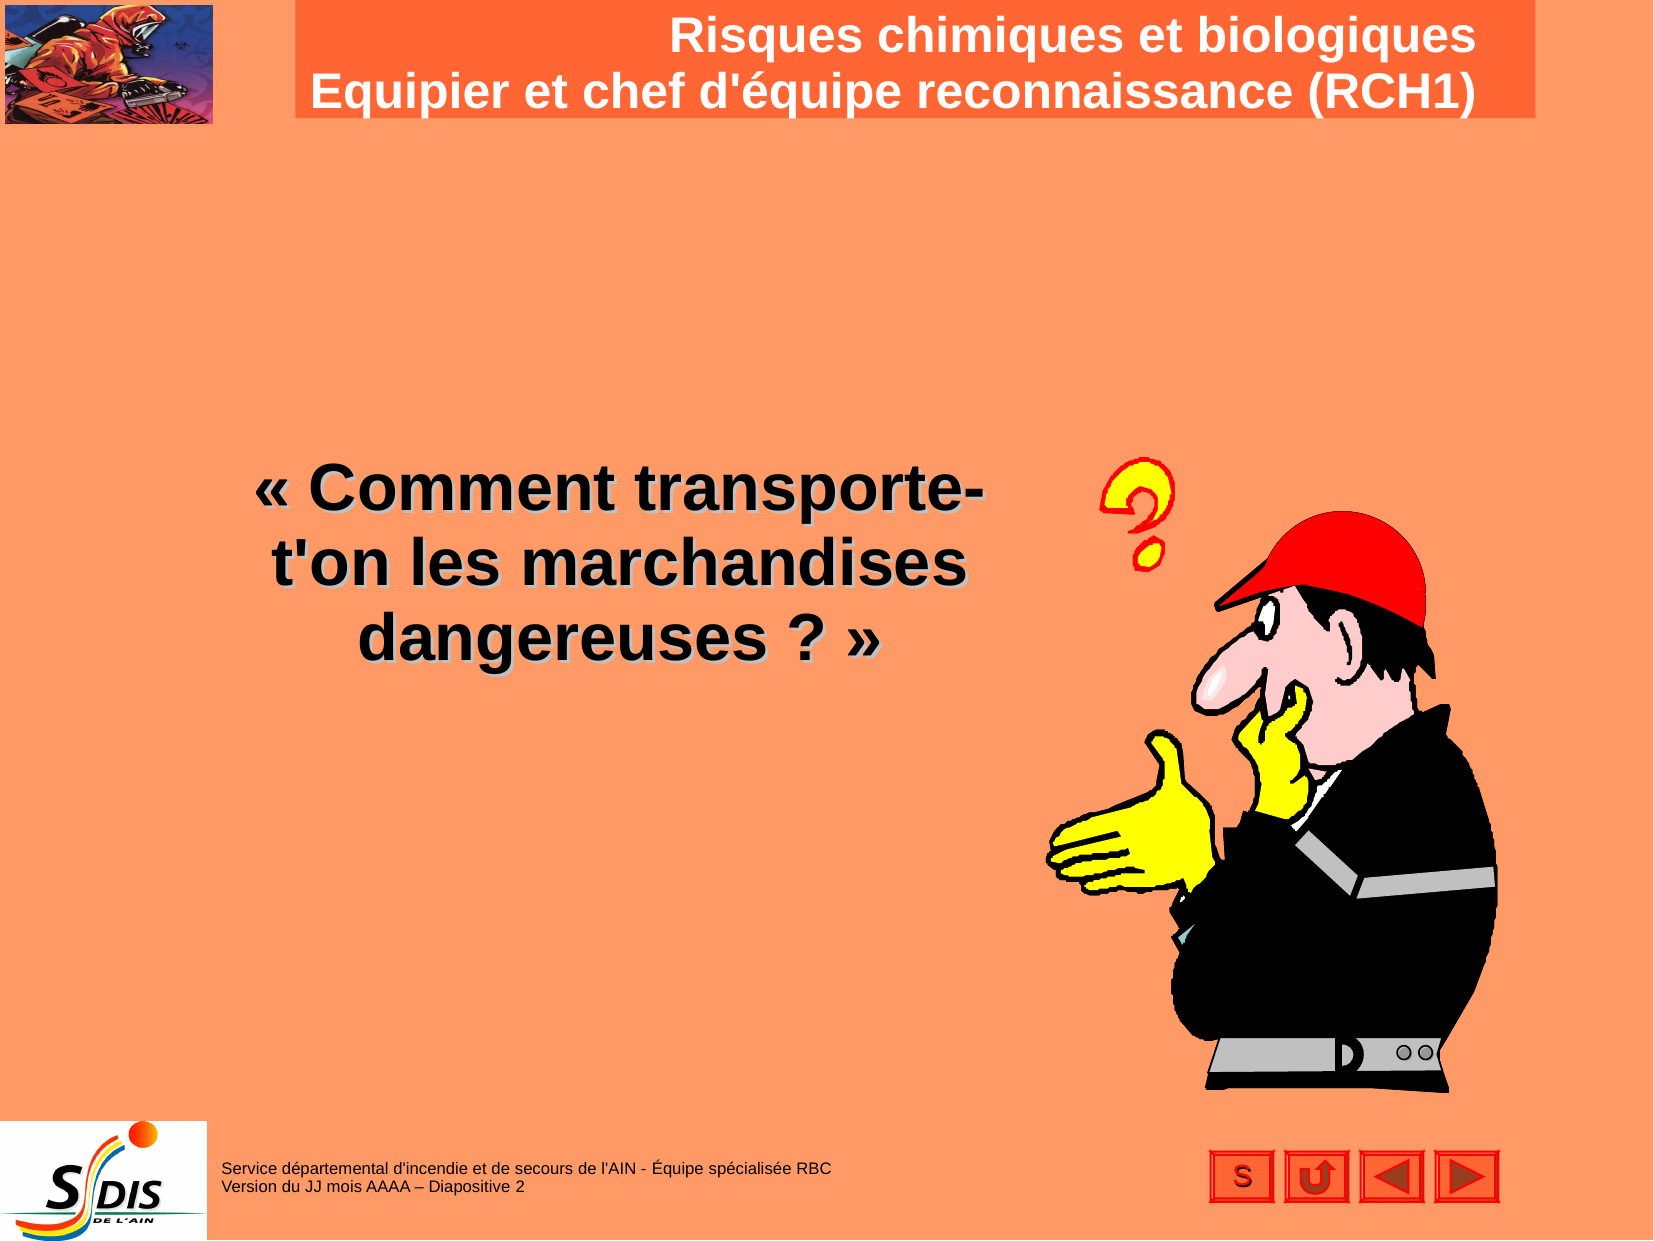

« Comment transporte-t'on les marchandises dangereuses ? »
S